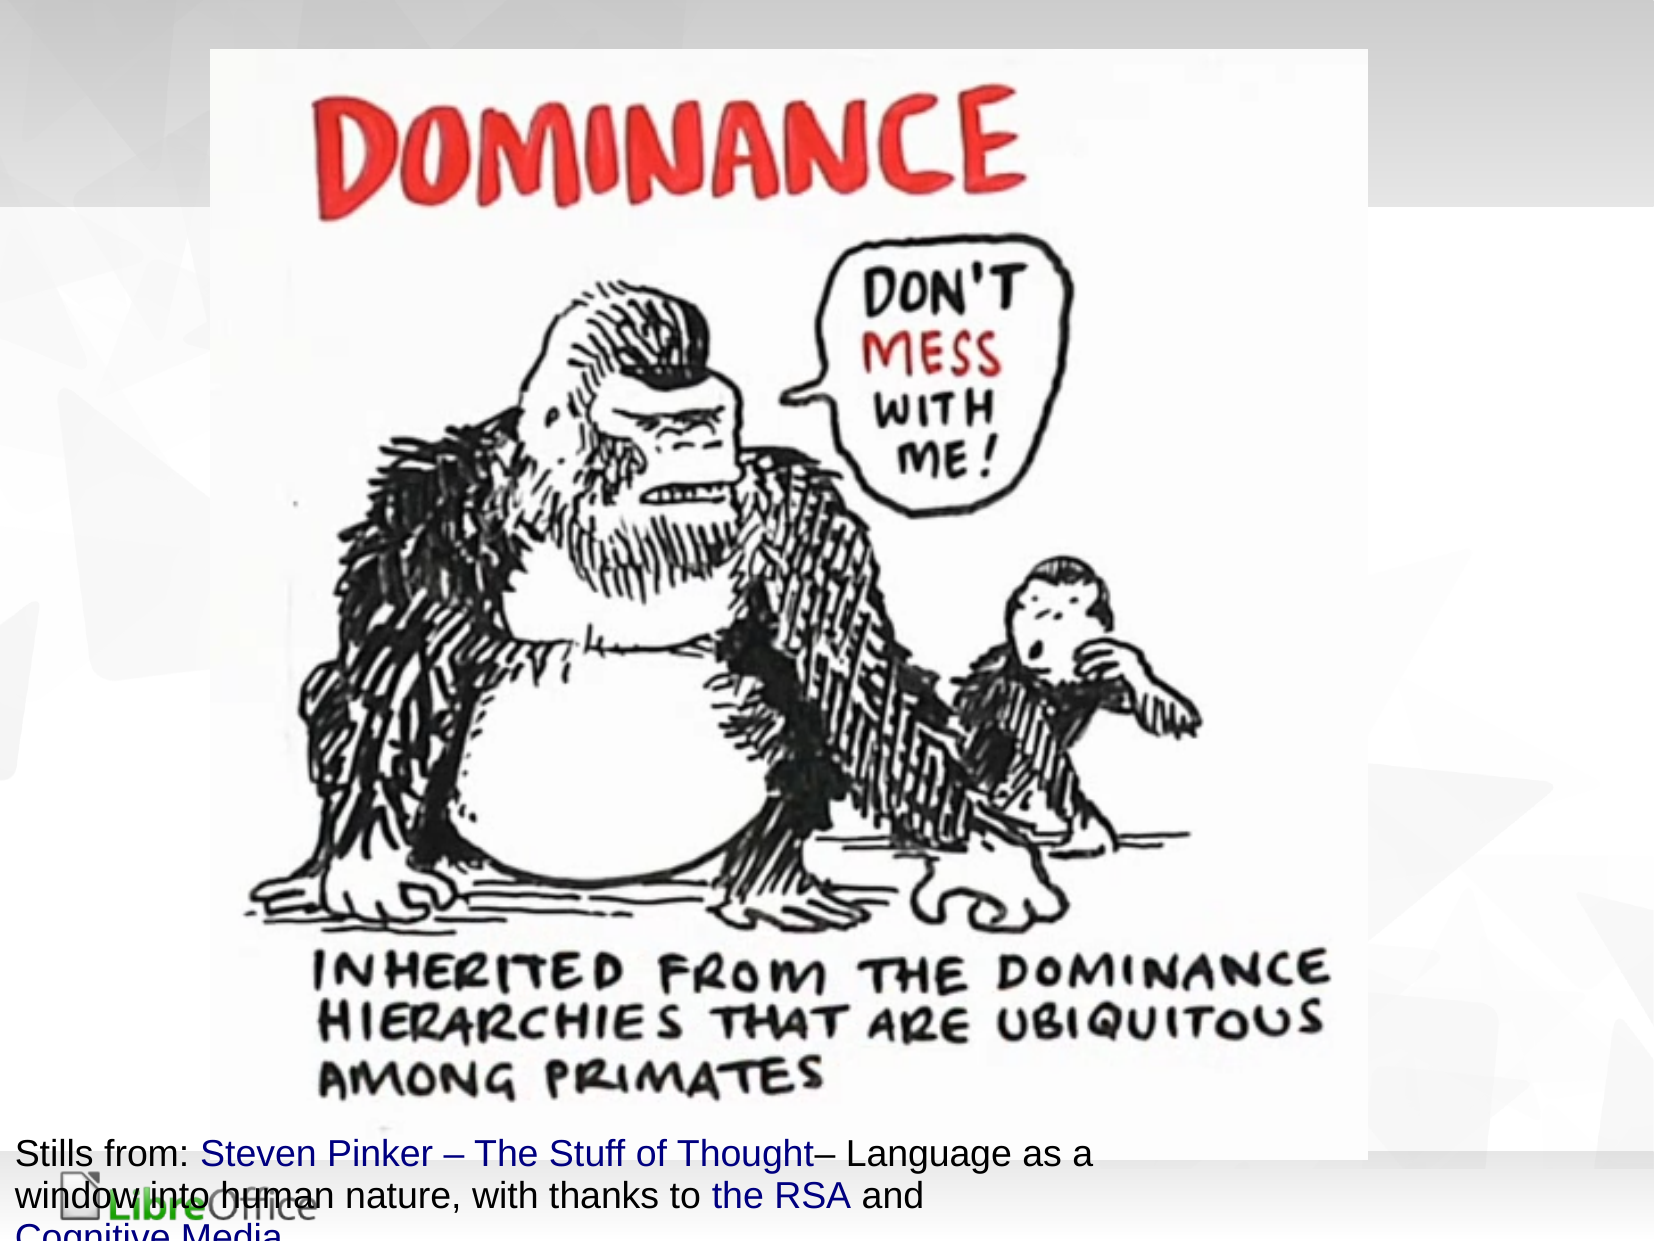

Stills from: Steven Pinker – The Stuff of Thought– Language as a window into human nature, with thanks to the RSA and Cognitive Media